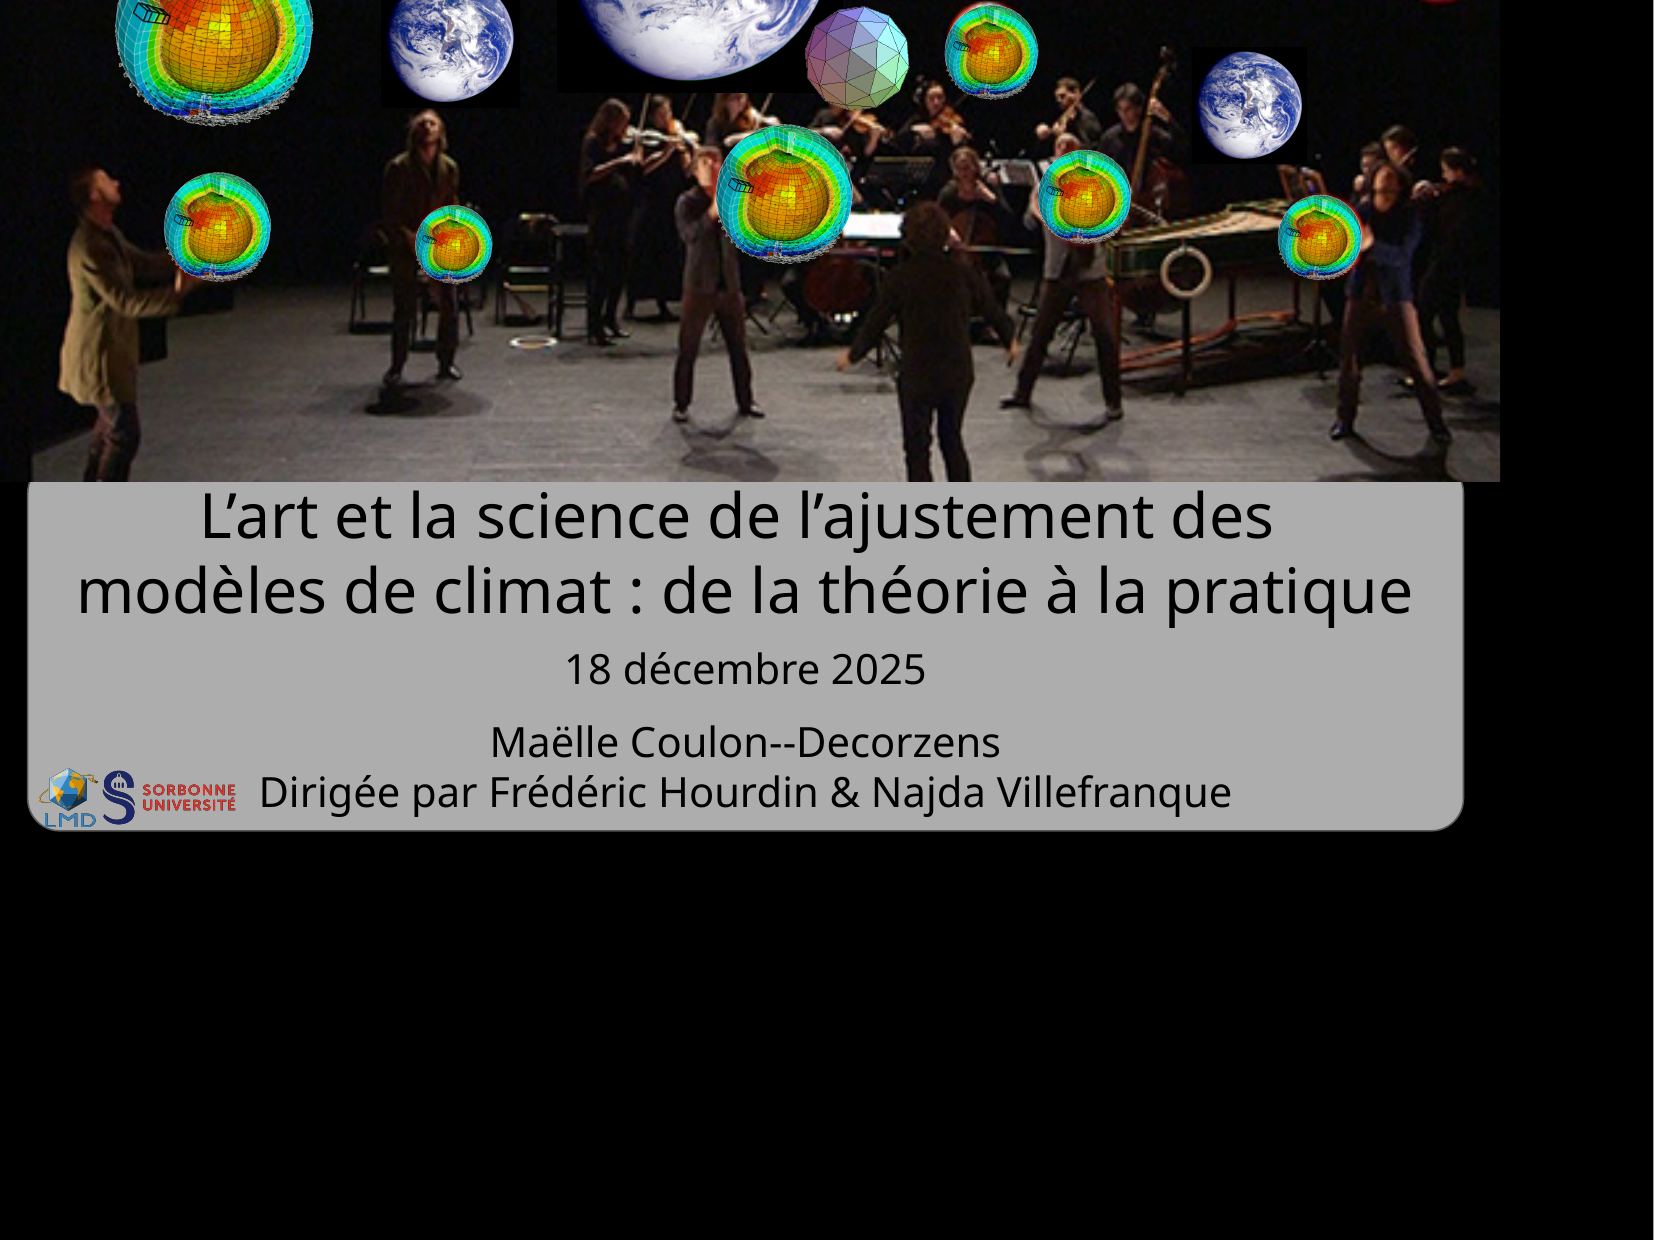

L’art et la science de l’ajustement des
modèles de climat : de la théorie à la pratique
18 décembre 2025
Maëlle Coulon--Decorzens
Dirigée par Frédéric Hourdin & Najda Villefranque